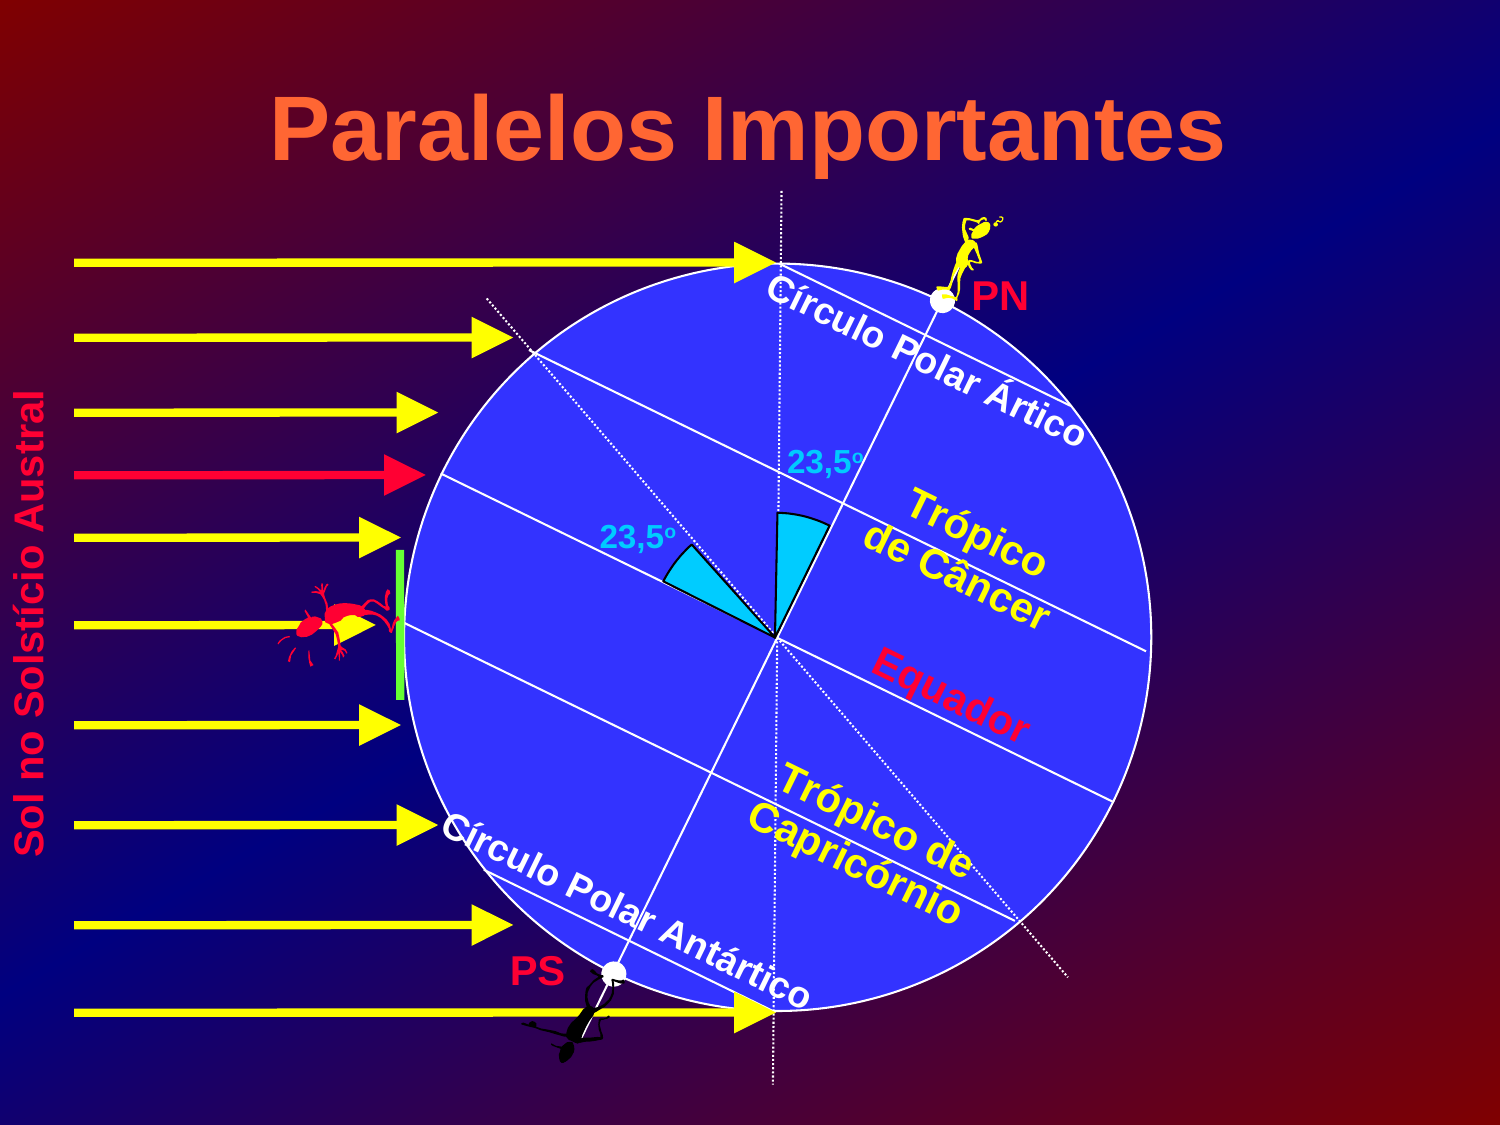

Paralelos Importantes
#
PN
Círculo Polar Ártico
23,5o
Trópico
de Câncer
23,5o
Sol no Solstício Austral
Equador
Trópico de
Capricórnio
Círculo Polar Antártico
PS